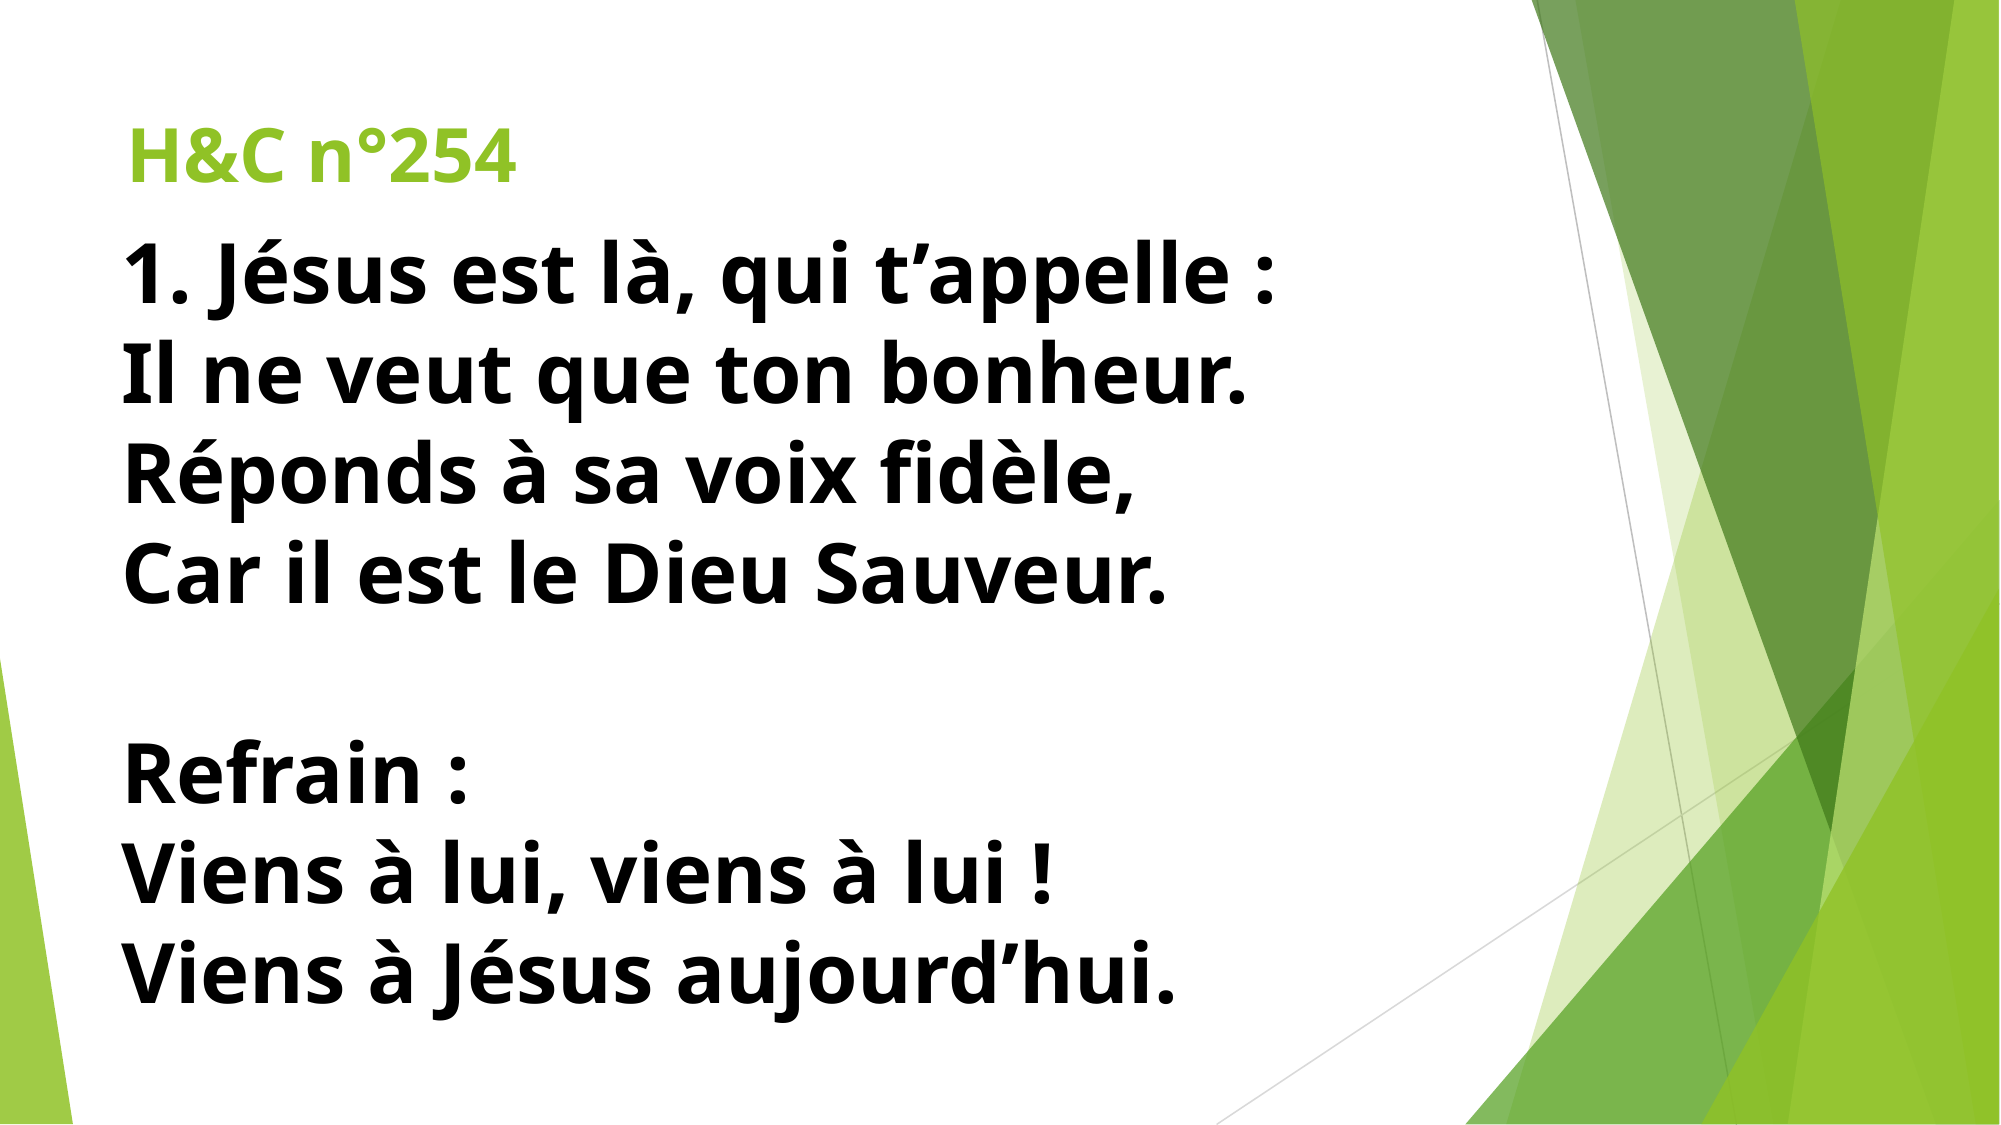

H&C n°254
1. Jésus est là, qui t’appelle :
Il ne veut que ton bonheur.
Réponds à sa voix fidèle,
Car il est le Dieu Sauveur.
Refrain :
Viens à lui, viens à lui !
Viens à Jésus aujourd’hui.